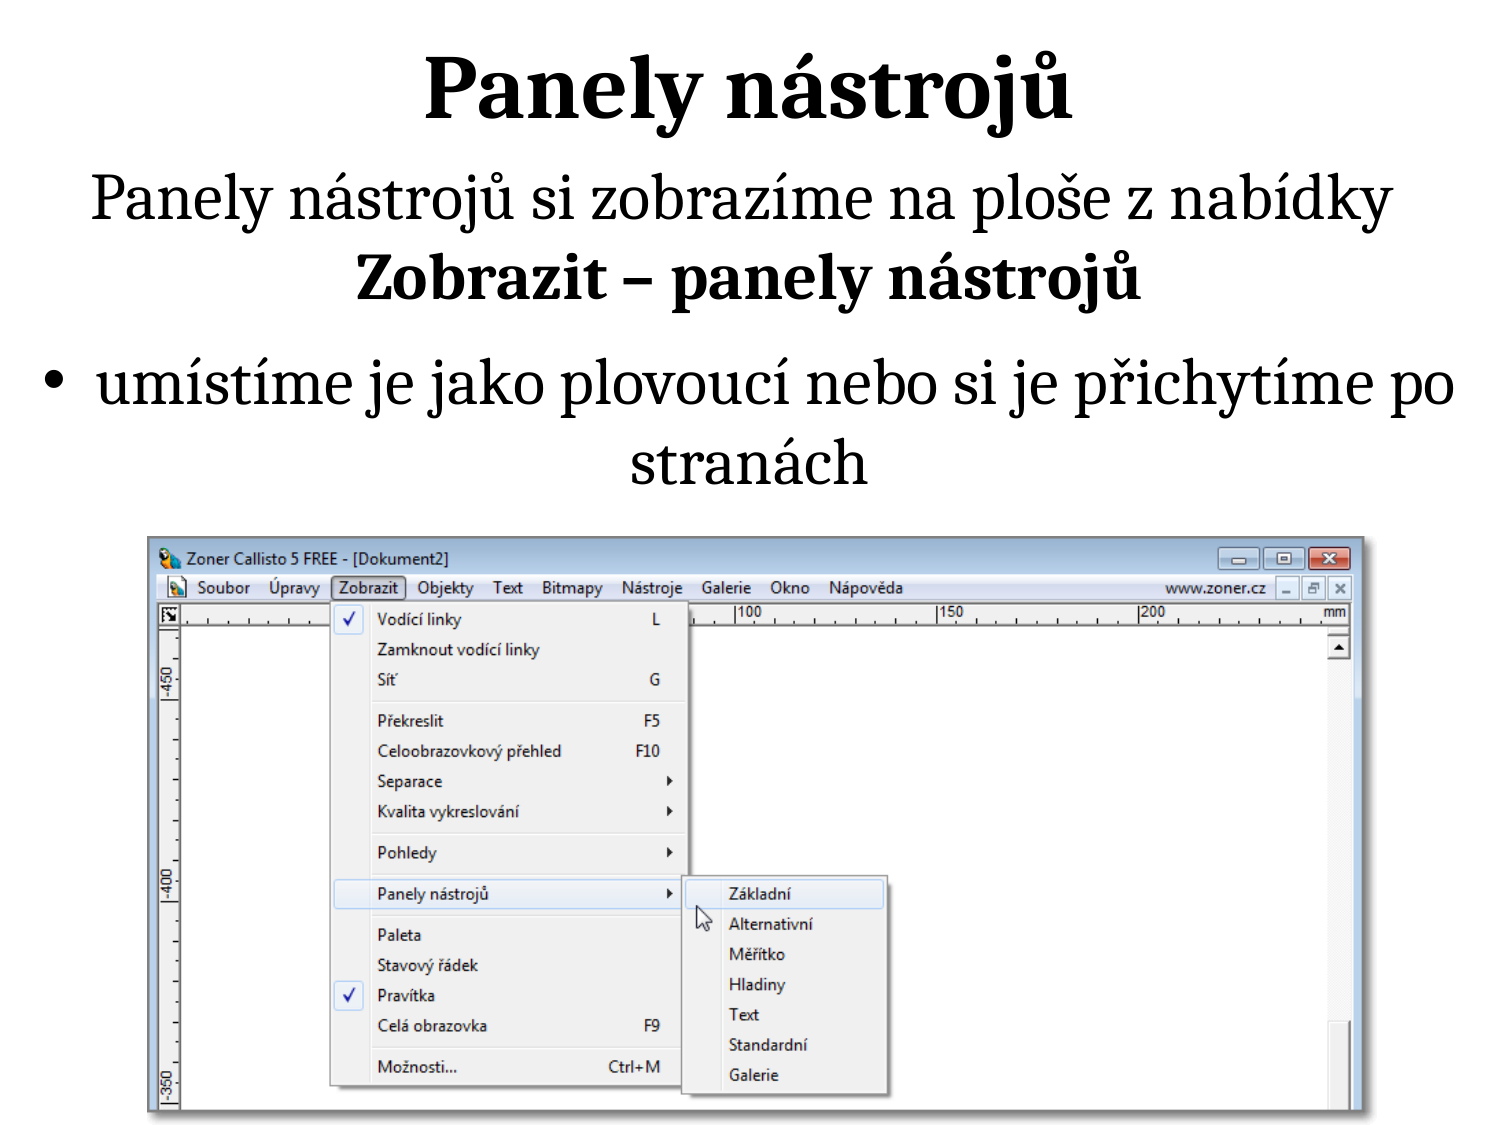

Panely nástrojů
Panely nástrojů si zobrazíme na ploše z nabídky Zobrazit – panely nástrojů
 umístíme je jako plovoucí nebo si je přichytíme po stranách